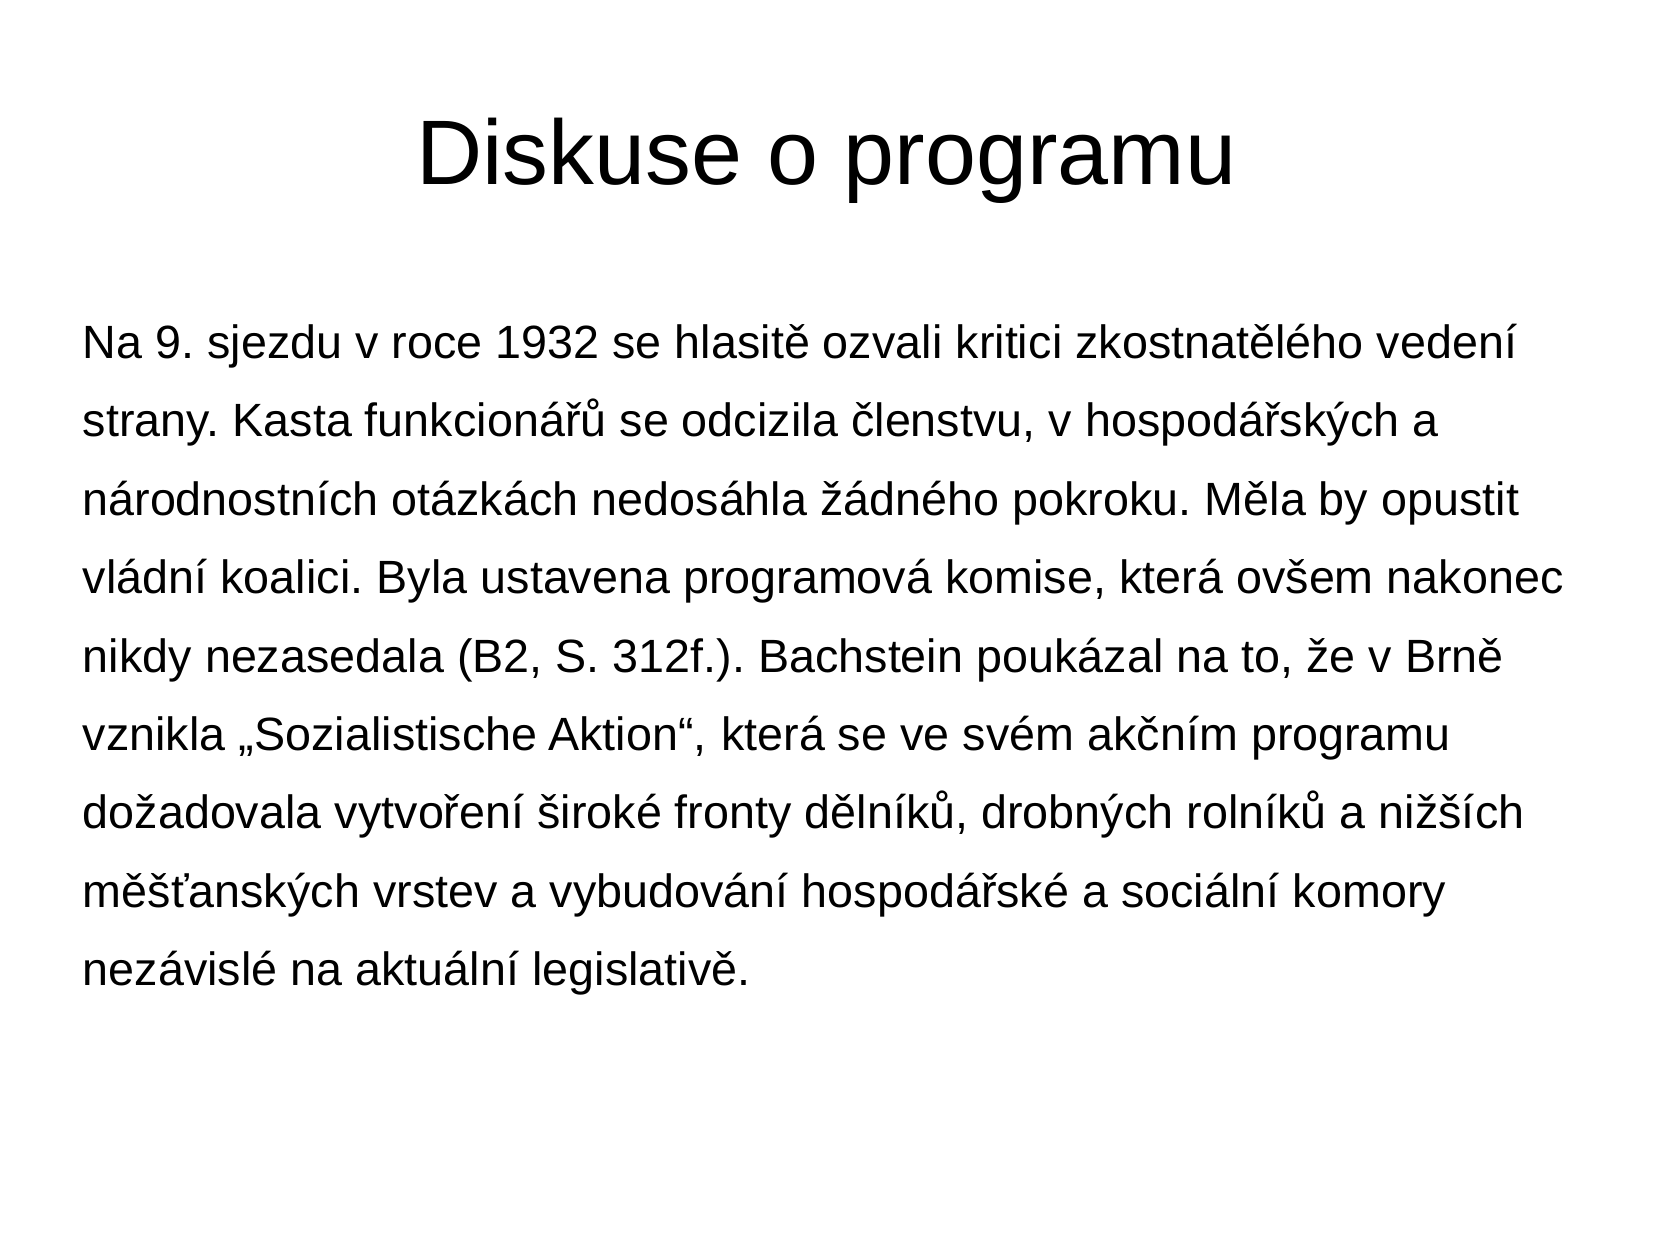

# Diskuse o programu
Na 9. sjezdu v roce 1932 se hlasitě ozvali kritici zkostnatělého vedení strany. Kasta funkcionářů se odcizila členstvu, v hospodářských a národnostních otázkách nedosáhla žádného pokroku. Měla by opustit vládní koalici. Byla ustavena programová komise, která ovšem nakonec nikdy nezasedala (B2, S. 312f.). Bachstein poukázal na to, že v Brně vznikla „Sozialistische Aktion“, která se ve svém akčním programu dožadovala vytvoření široké fronty dělníků, drobných rolníků a nižších měšťanských vrstev a vybudování hospodářské a sociální komory nezávislé na aktuální legislativě.